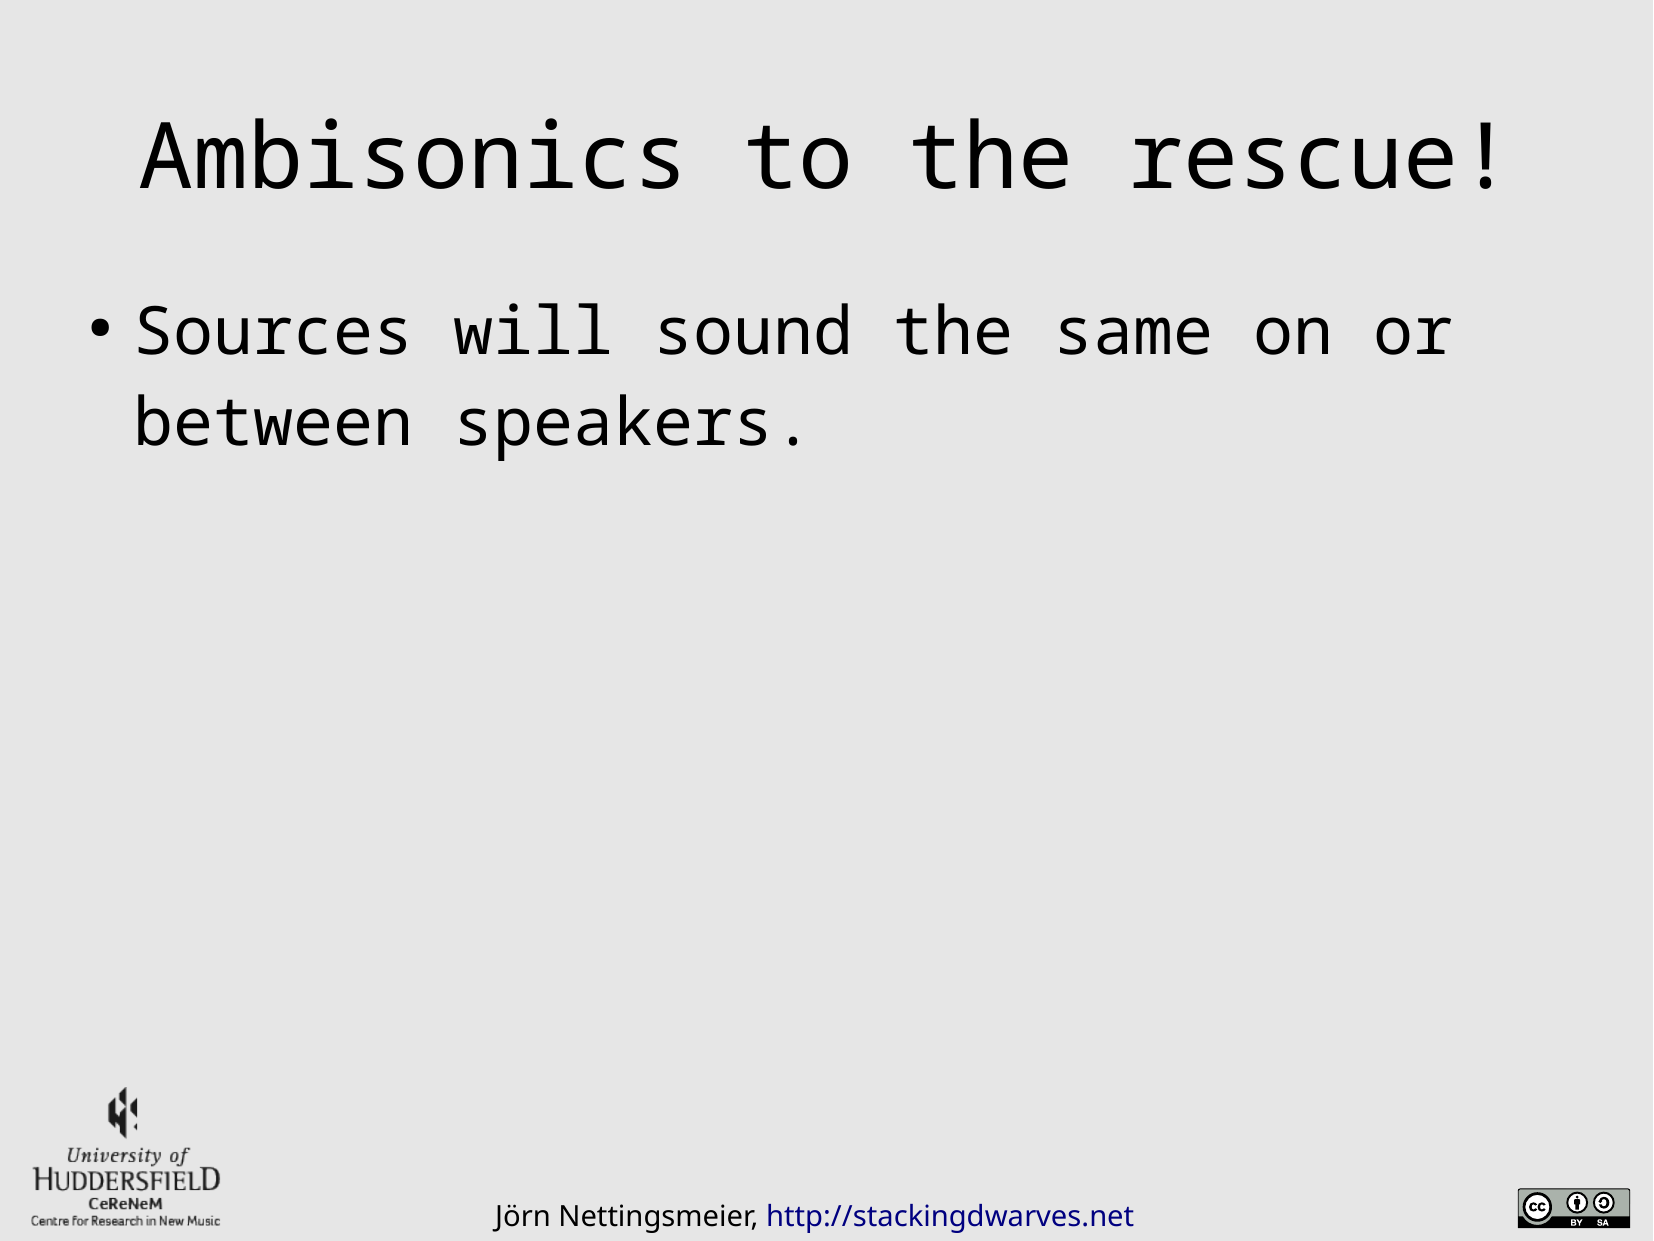

# Ambisonics to the rescue!
Sources will sound the same on or between speakers.